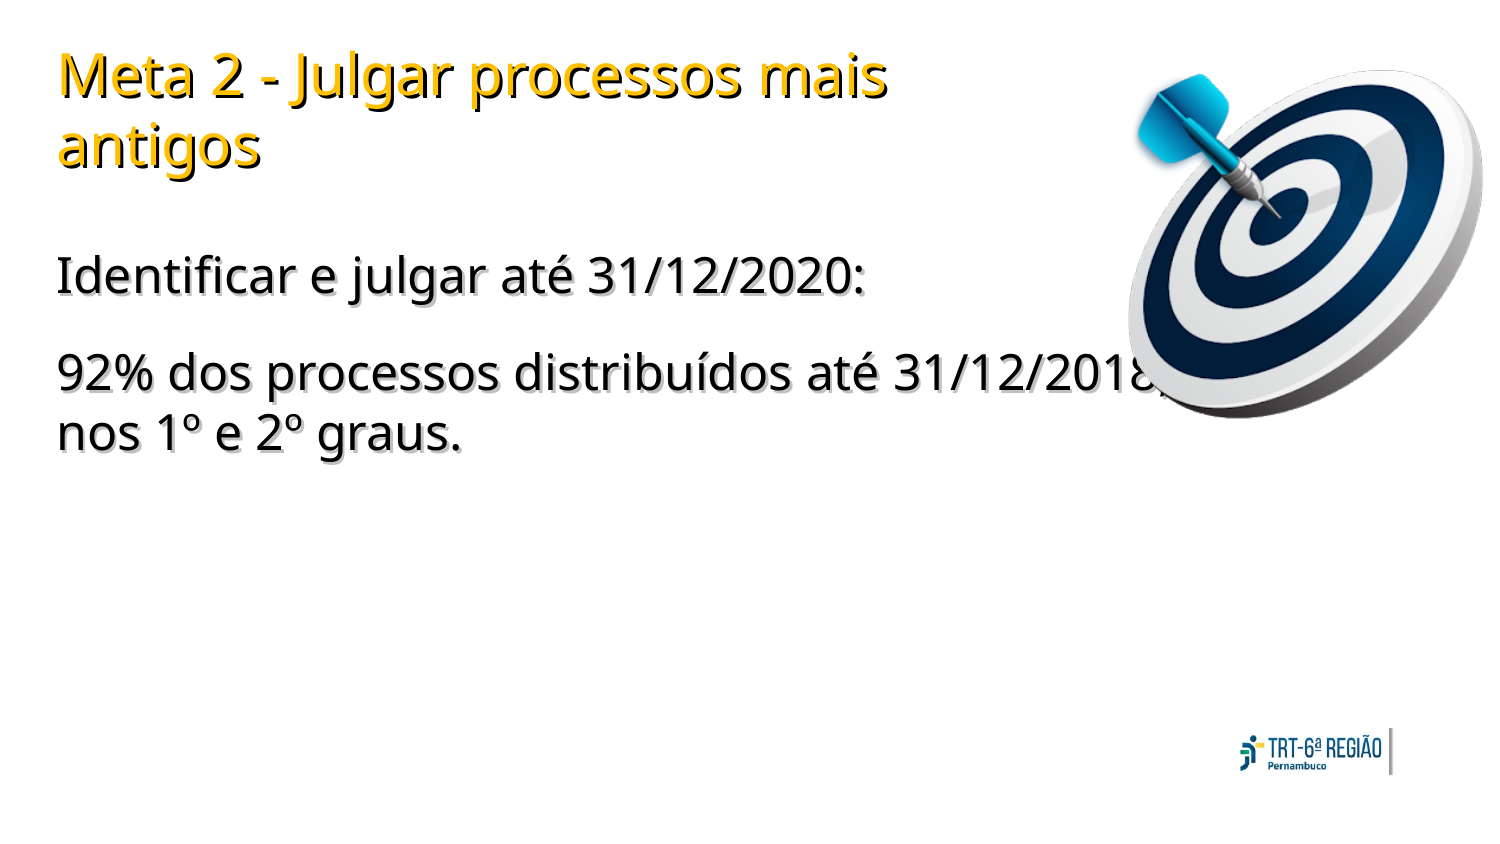

Meta 2 - Julgar processos mais antigos
# Identificar e julgar até 31/12/2020:
92% dos processos distribuídos até 31/12/2018, nos 1º e 2º graus.